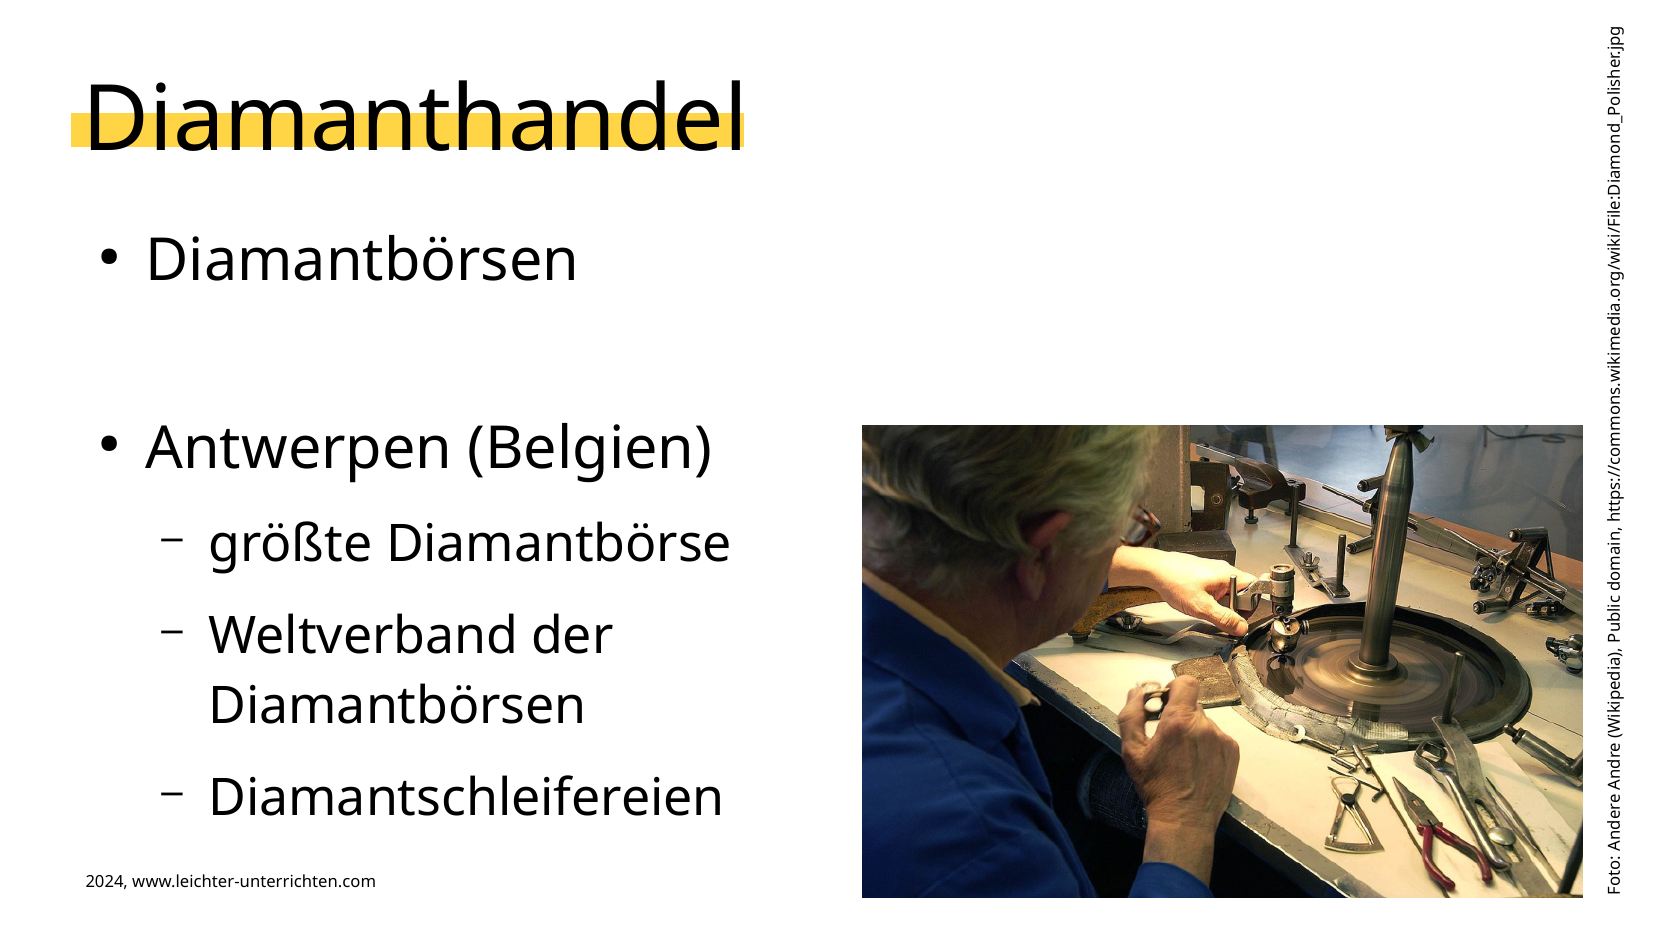

# Diamanthandel
Diamantbörsen
Antwerpen (Belgien)
größte Diamantbörse
Weltverband der
Diamantbörsen
Diamantschleifereien
Foto: Andere Andre (Wikipedia), Public domain, https://commons.wikimedia.org/wiki/File:Diamond_Polisher.jpg